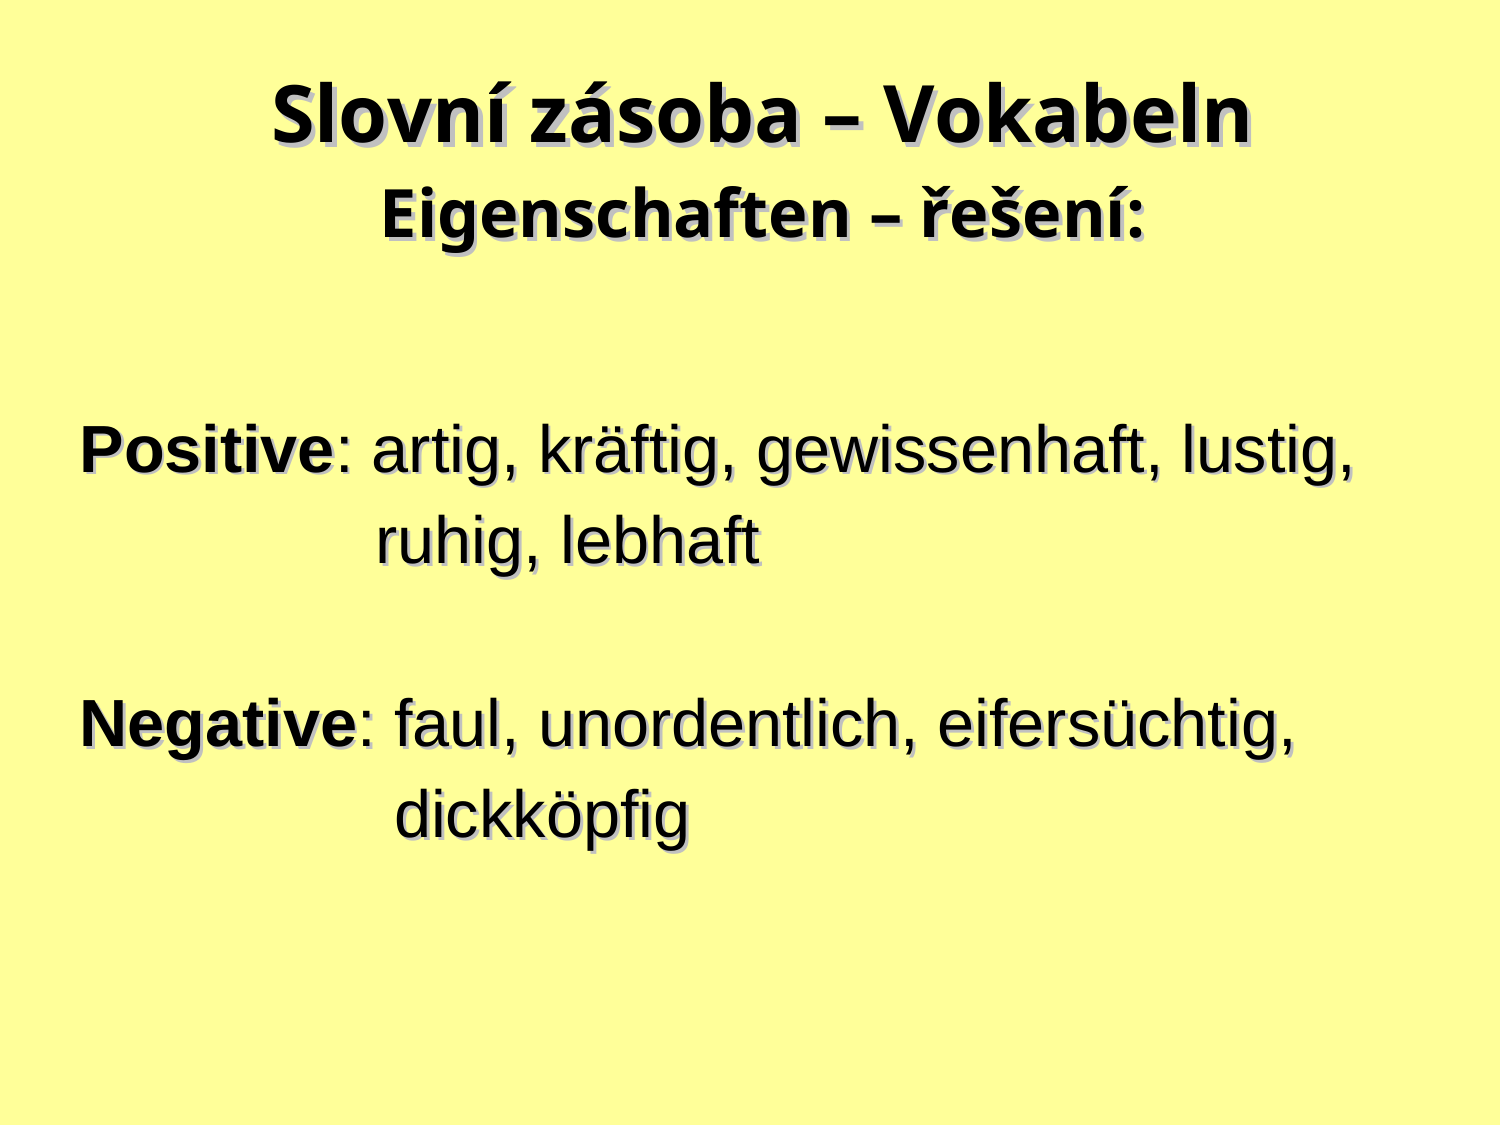

# Slovní zásoba – Vokabeln Eigenschaften – řešení:
Positive: artig, kräftig, gewissenhaft, lustig,
 ruhig, lebhaft
Negative: faul, unordentlich, eifersüchtig,
 dickköpfig